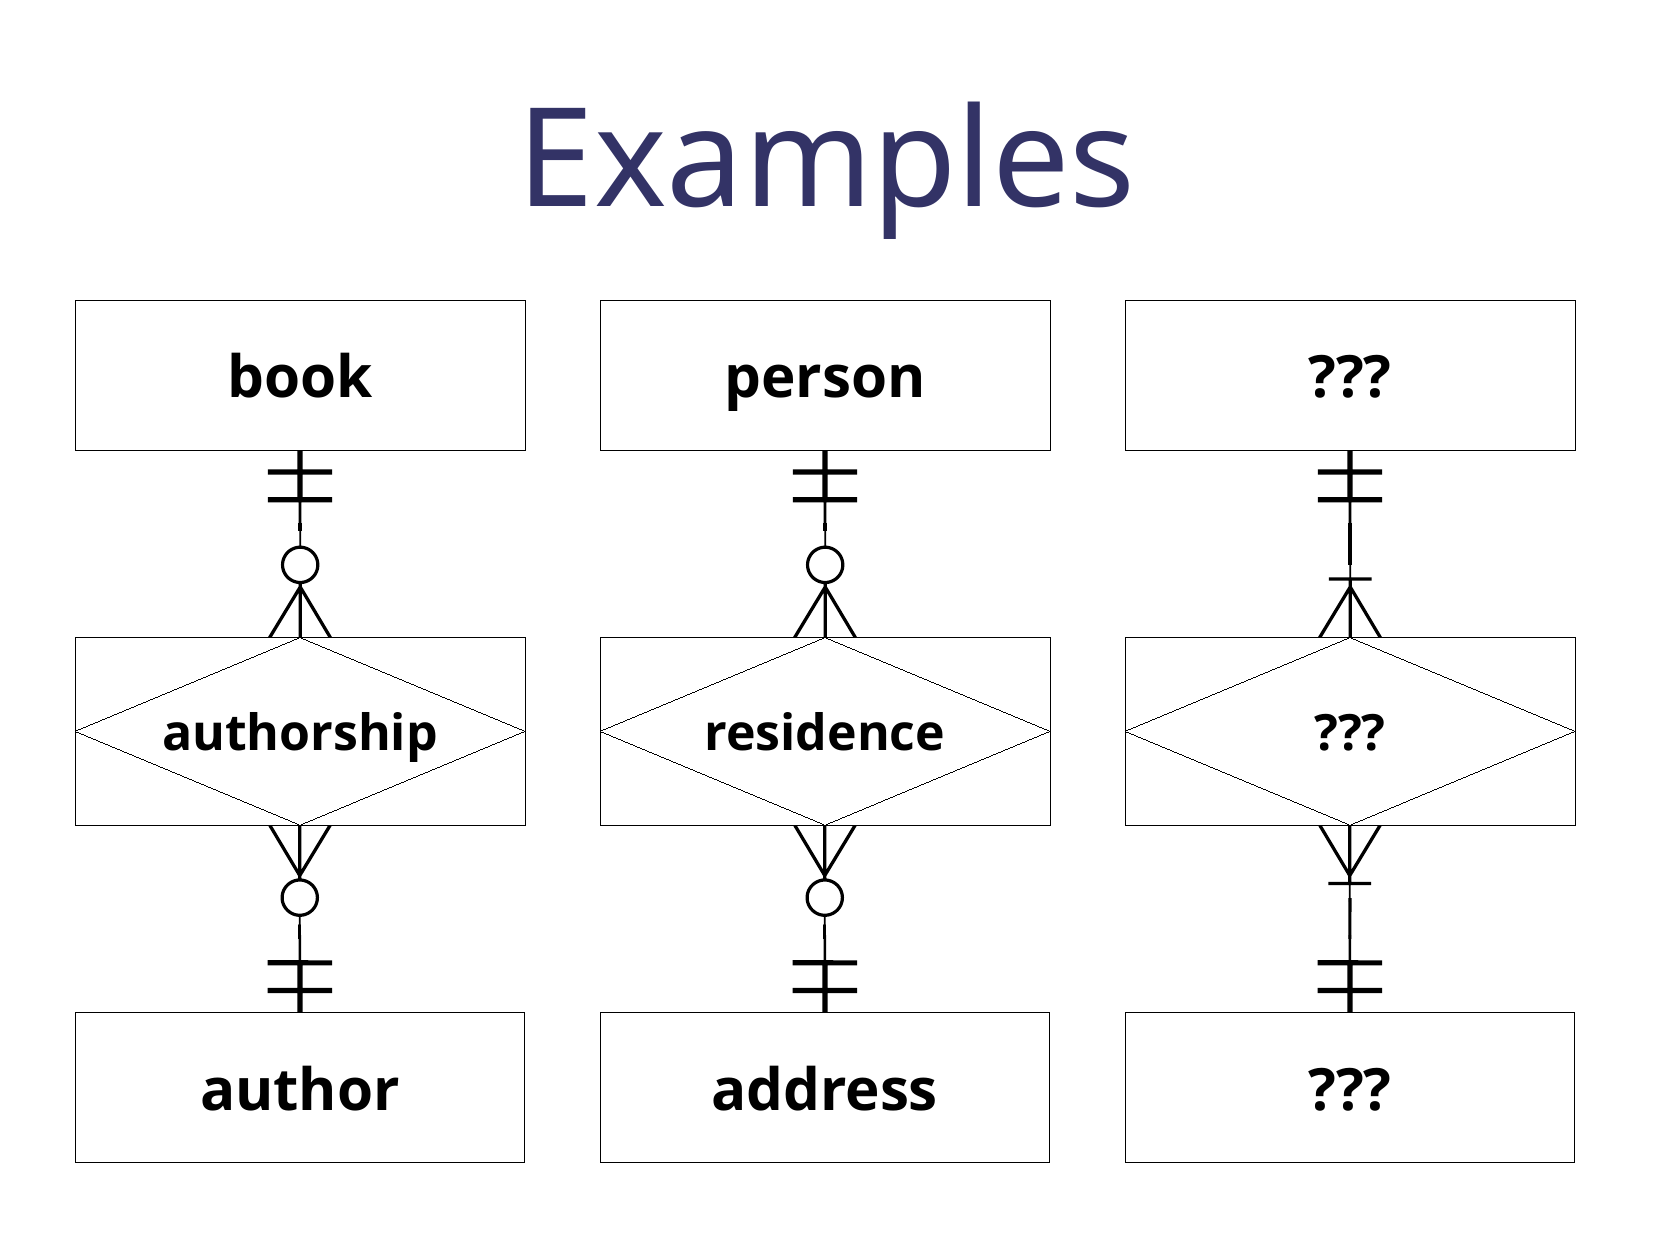

# Examples
book
person
???
authorship
residence
???
author
address
???